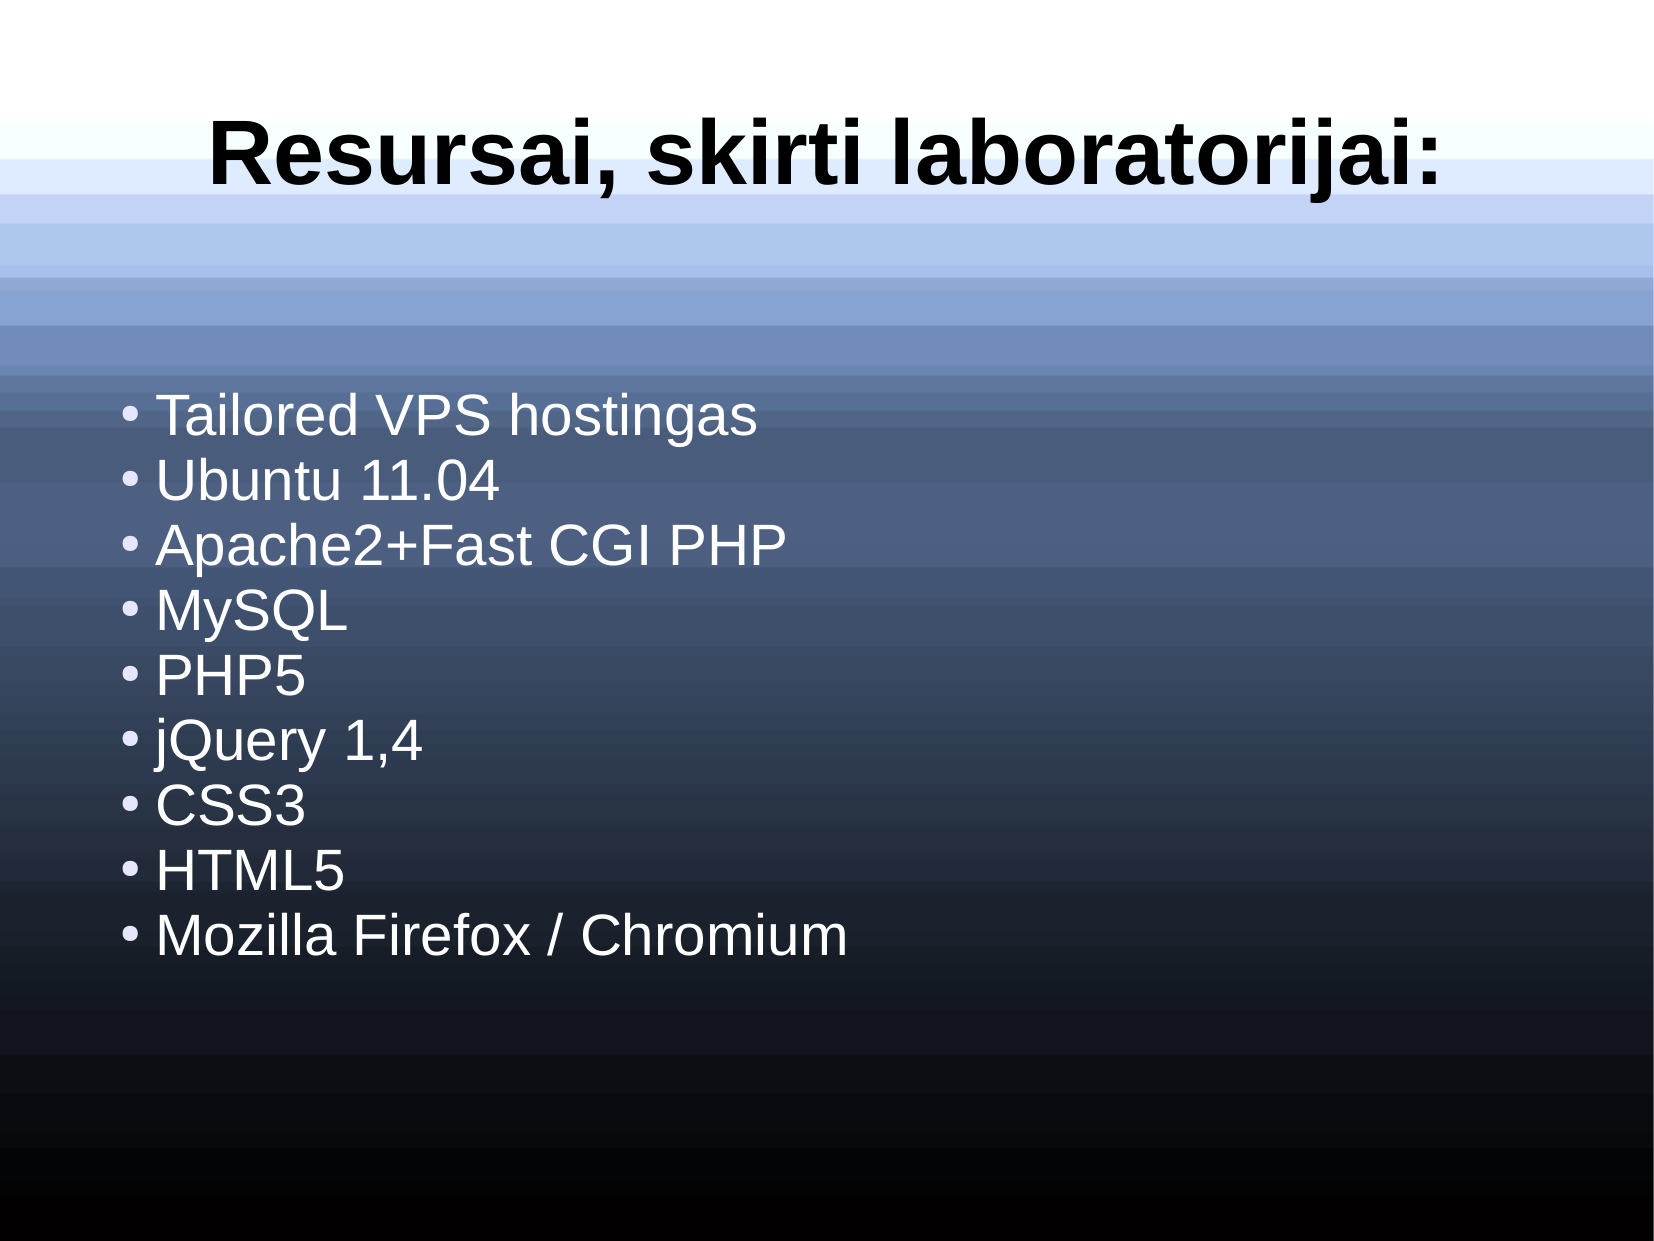

# Resursai, skirti laboratorijai:
Tailored VPS hostingas
Ubuntu 11.04
Apache2+Fast CGI PHP
MySQL
PHP5
jQuery 1,4
CSS3
HTML5
Mozilla Firefox / Chromium